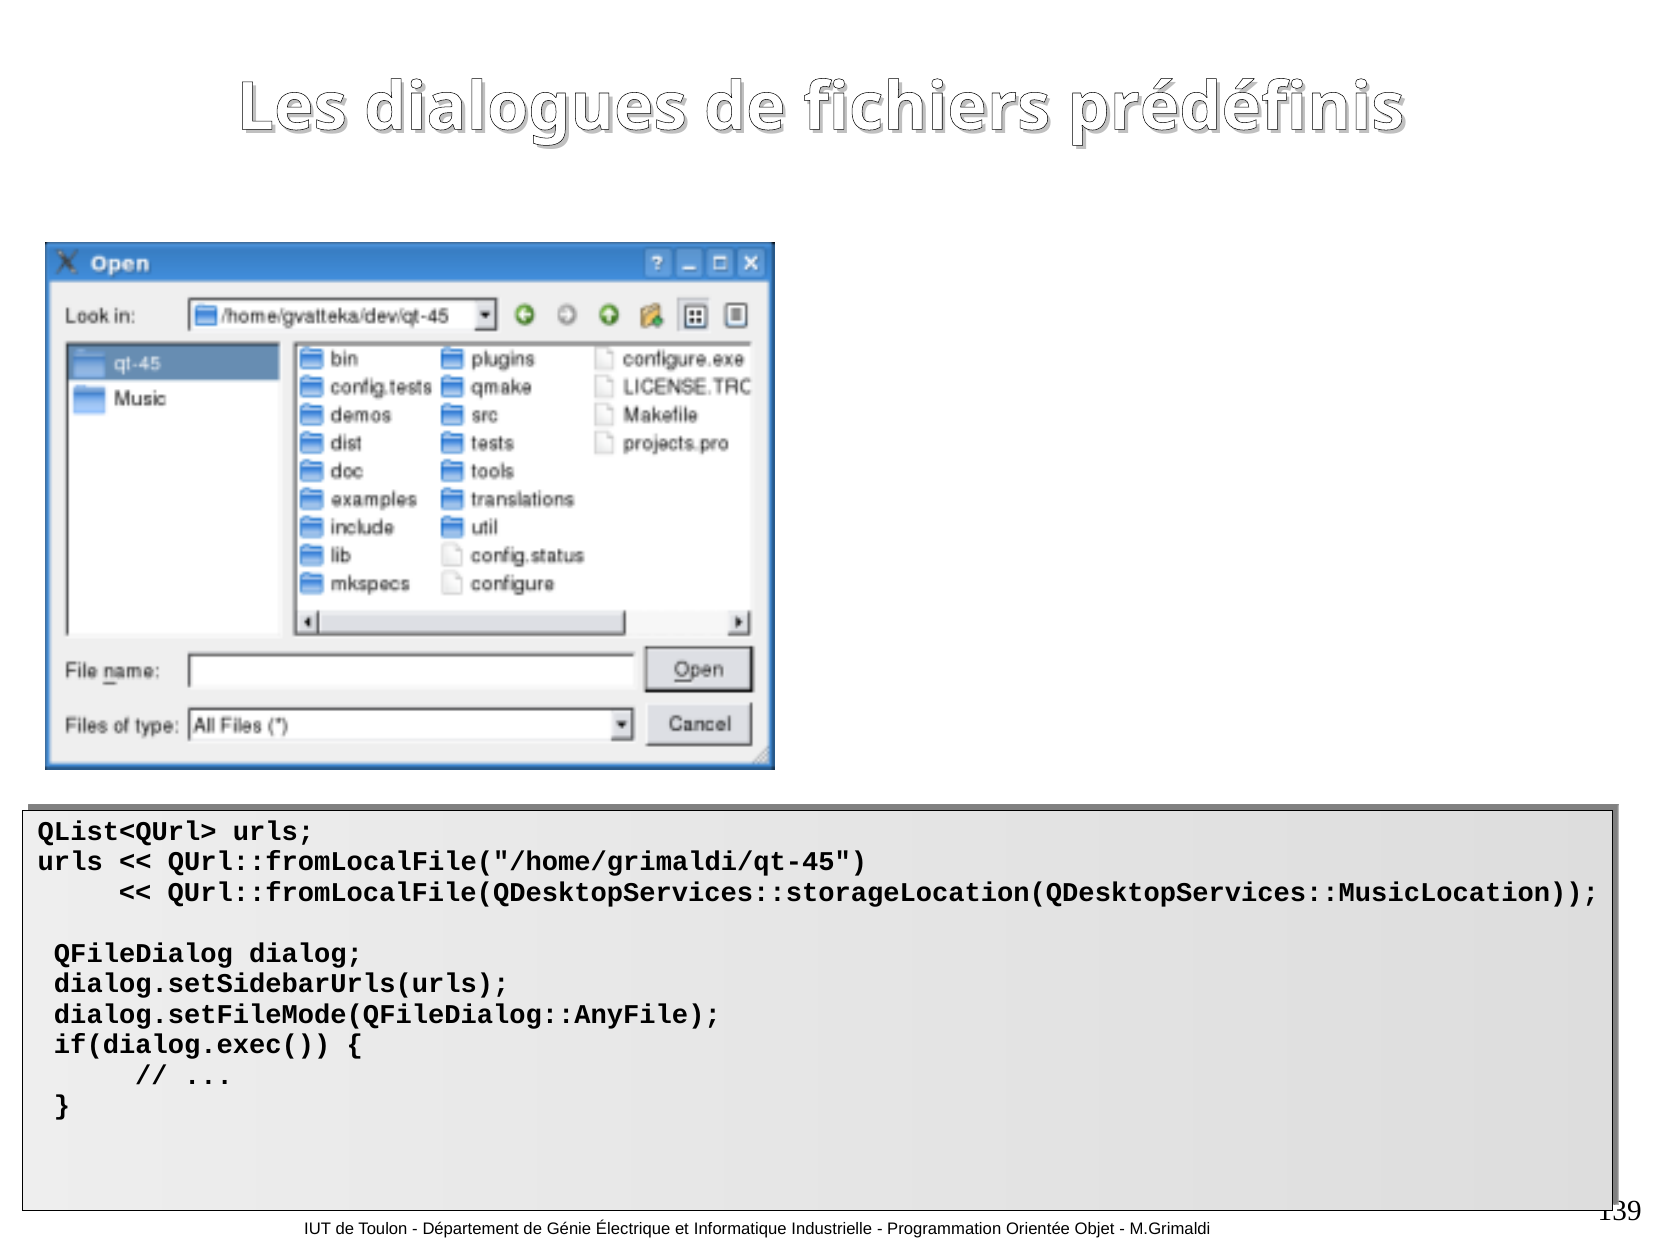

# Les dialogues de fichiers prédéfinis
QList<QUrl> urls;
urls << QUrl::fromLocalFile("/home/grimaldi/qt-45")
 << QUrl::fromLocalFile(QDesktopServices::storageLocation(QDesktopServices::MusicLocation));
 QFileDialog dialog;
 dialog.setSidebarUrls(urls);
 dialog.setFileMode(QFileDialog::AnyFile);
 if(dialog.exec()) {
 // ...
 }